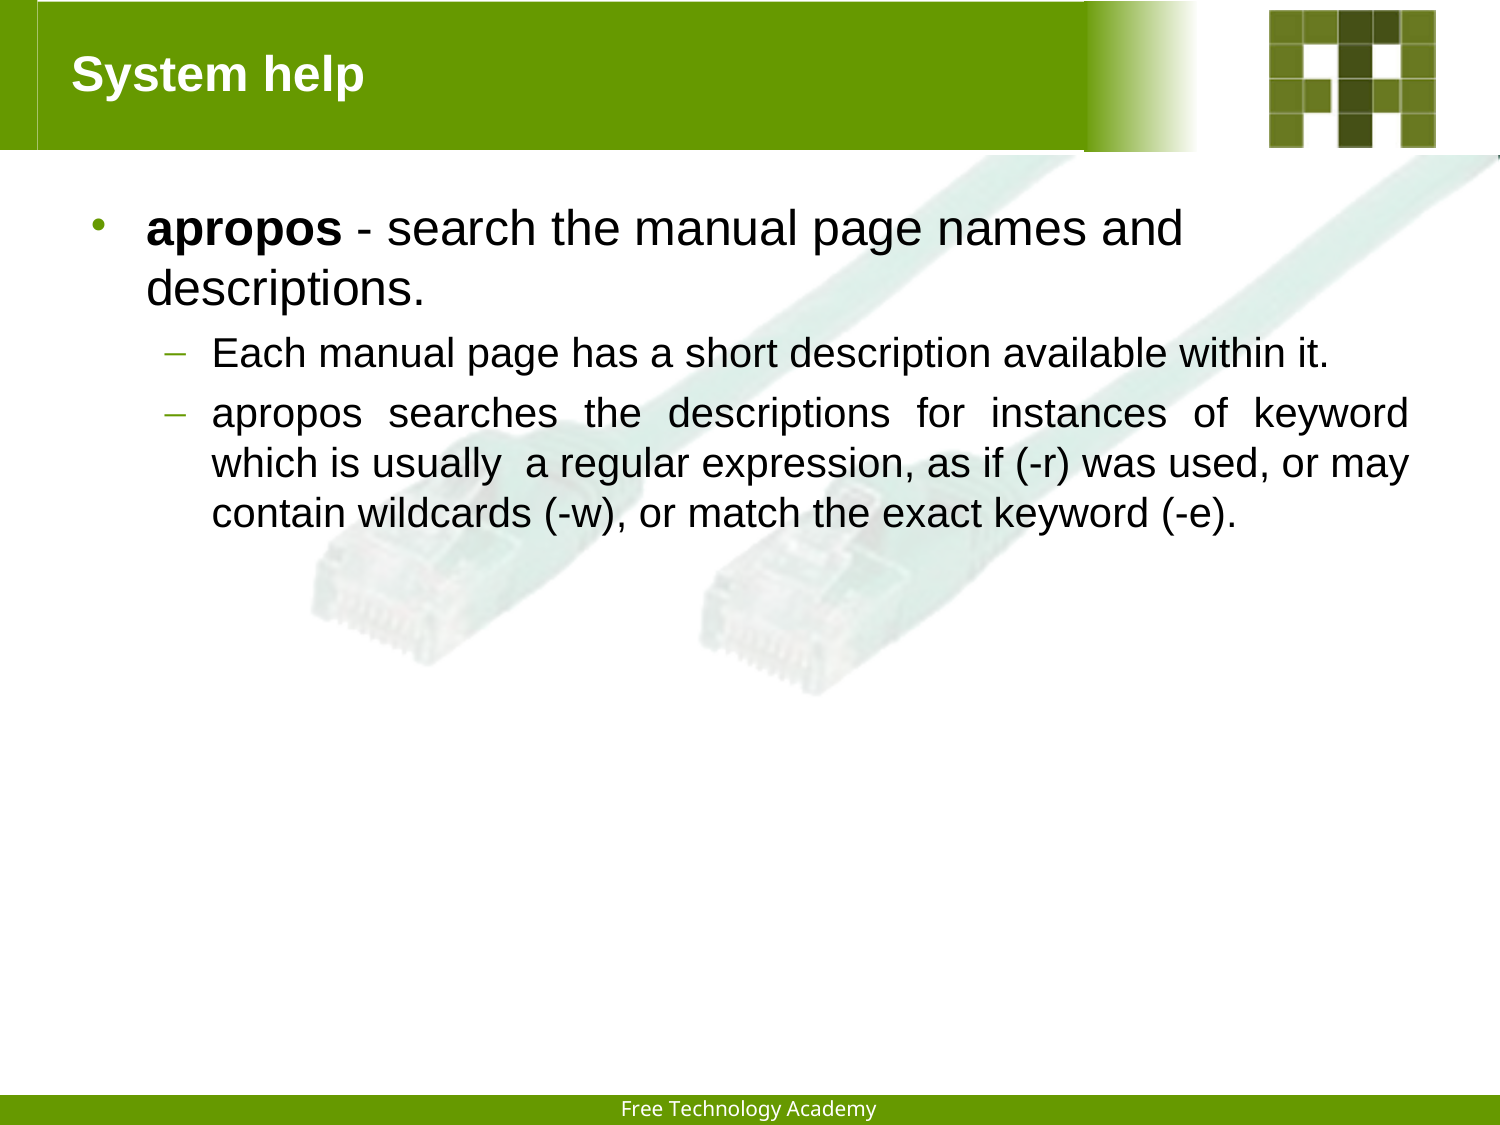

# System help
apropos - search the manual page names and descriptions.
Each manual page has a short description available within it.
apropos searches the descriptions for instances of keyword which is usually a regular expression, as if (-r) was used, or may contain wildcards (-w), or match the exact keyword (-e).